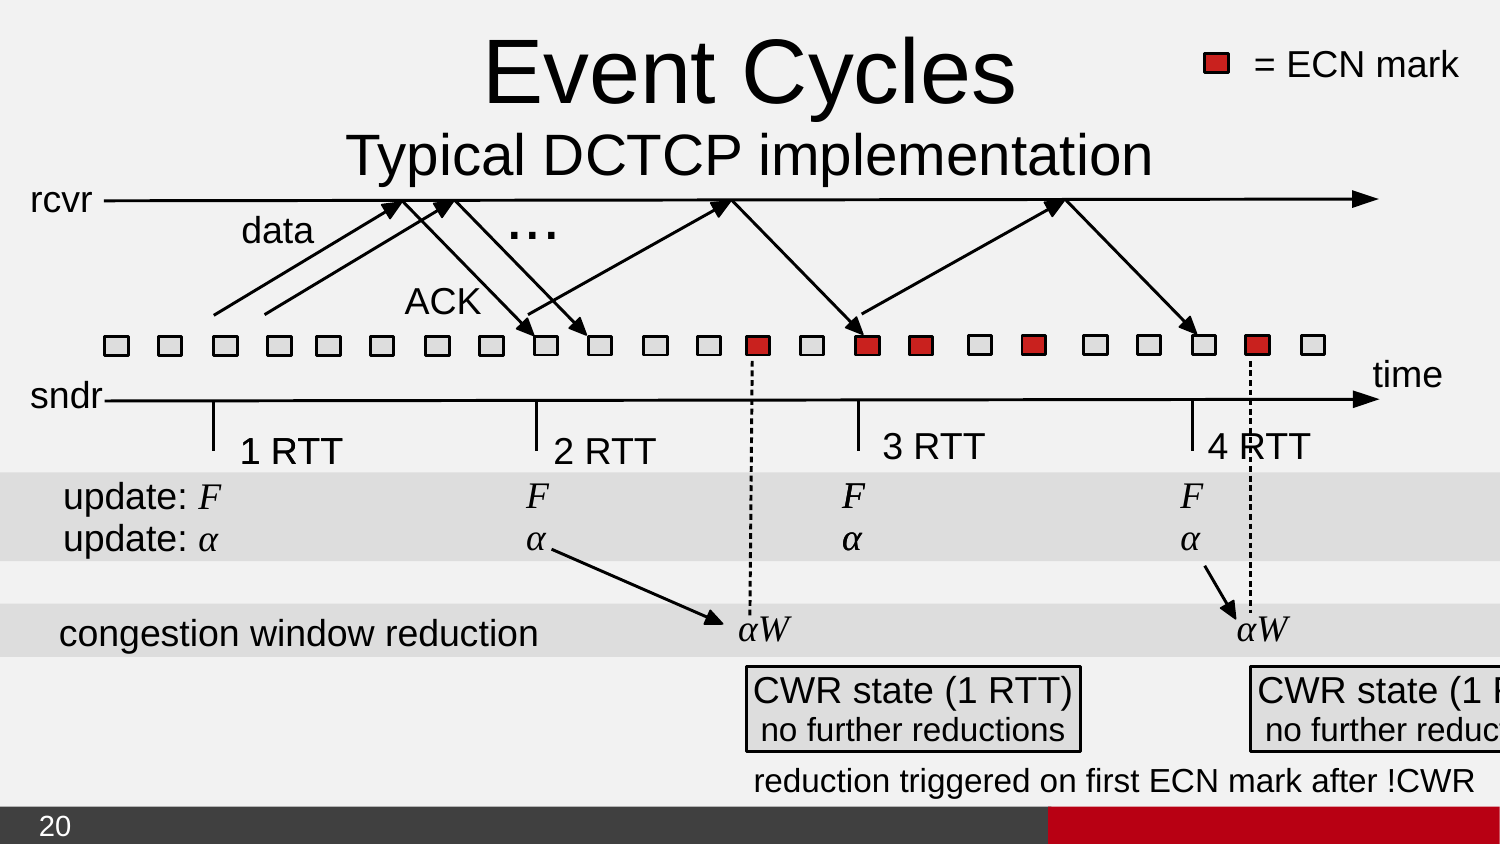

# Event Cycles Typical DCTCP implementation
 = ECN mark
rcvr
...
data
ACK
time
sndr
3 RTT
4 RTT
1 RTT
1 RTT
2 RTT
update: F
update: α
F
α
F
α
F
α
F
α
αW
αW
congestion window reduction
CWR state (1 RTT)
no further reductions
CWR state (1 RTT)
no further reductions
reduction triggered on first ECN mark after !CWR
20